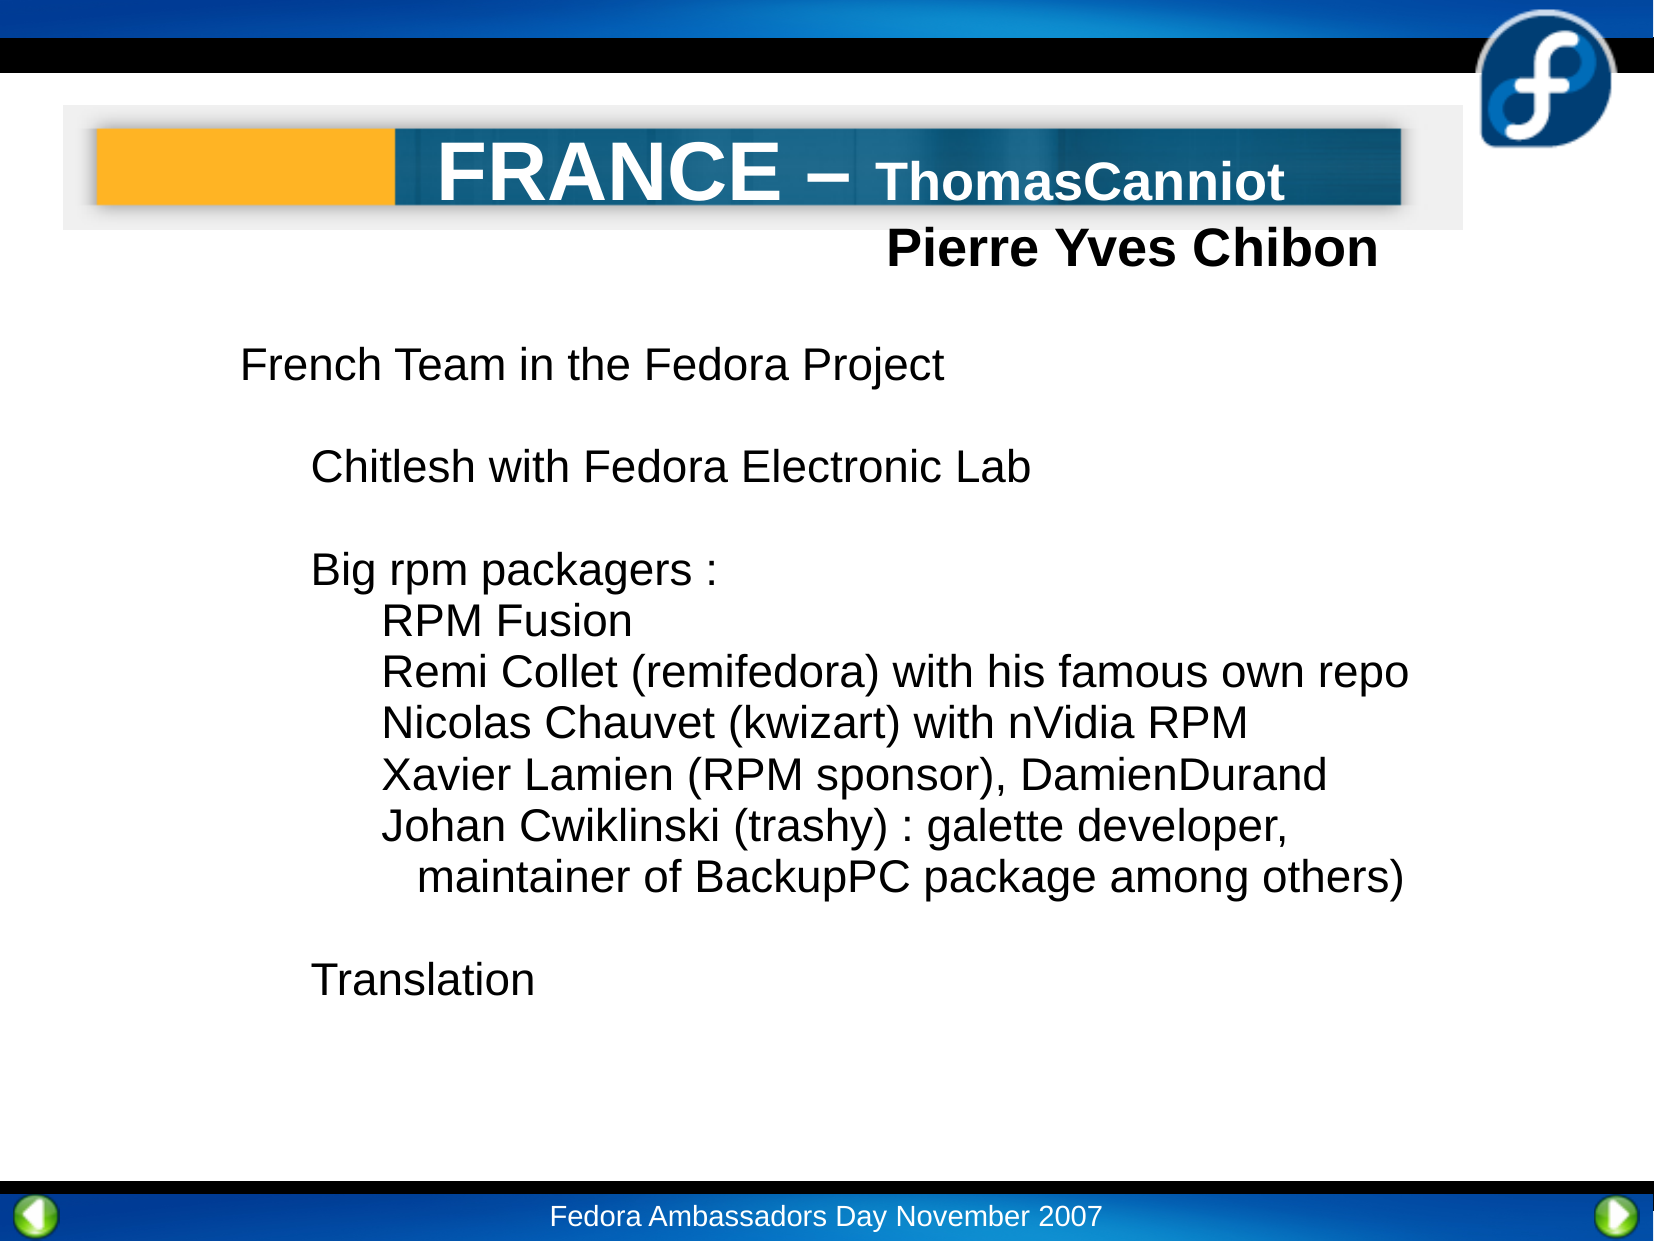

FRANCE – ThomasCanniot
						Pierre Yves Chibon
French Team in the Fedora Project
Chitlesh with Fedora Electronic Lab
Big rpm packagers :
RPM Fusion
Remi Collet (remifedora) with his famous own repo
Nicolas Chauvet (kwizart) with nVidia RPM
Xavier Lamien (RPM sponsor), DamienDurand
Johan Cwiklinski (trashy) : galette developer, maintainer of BackupPC package among others)
Translation